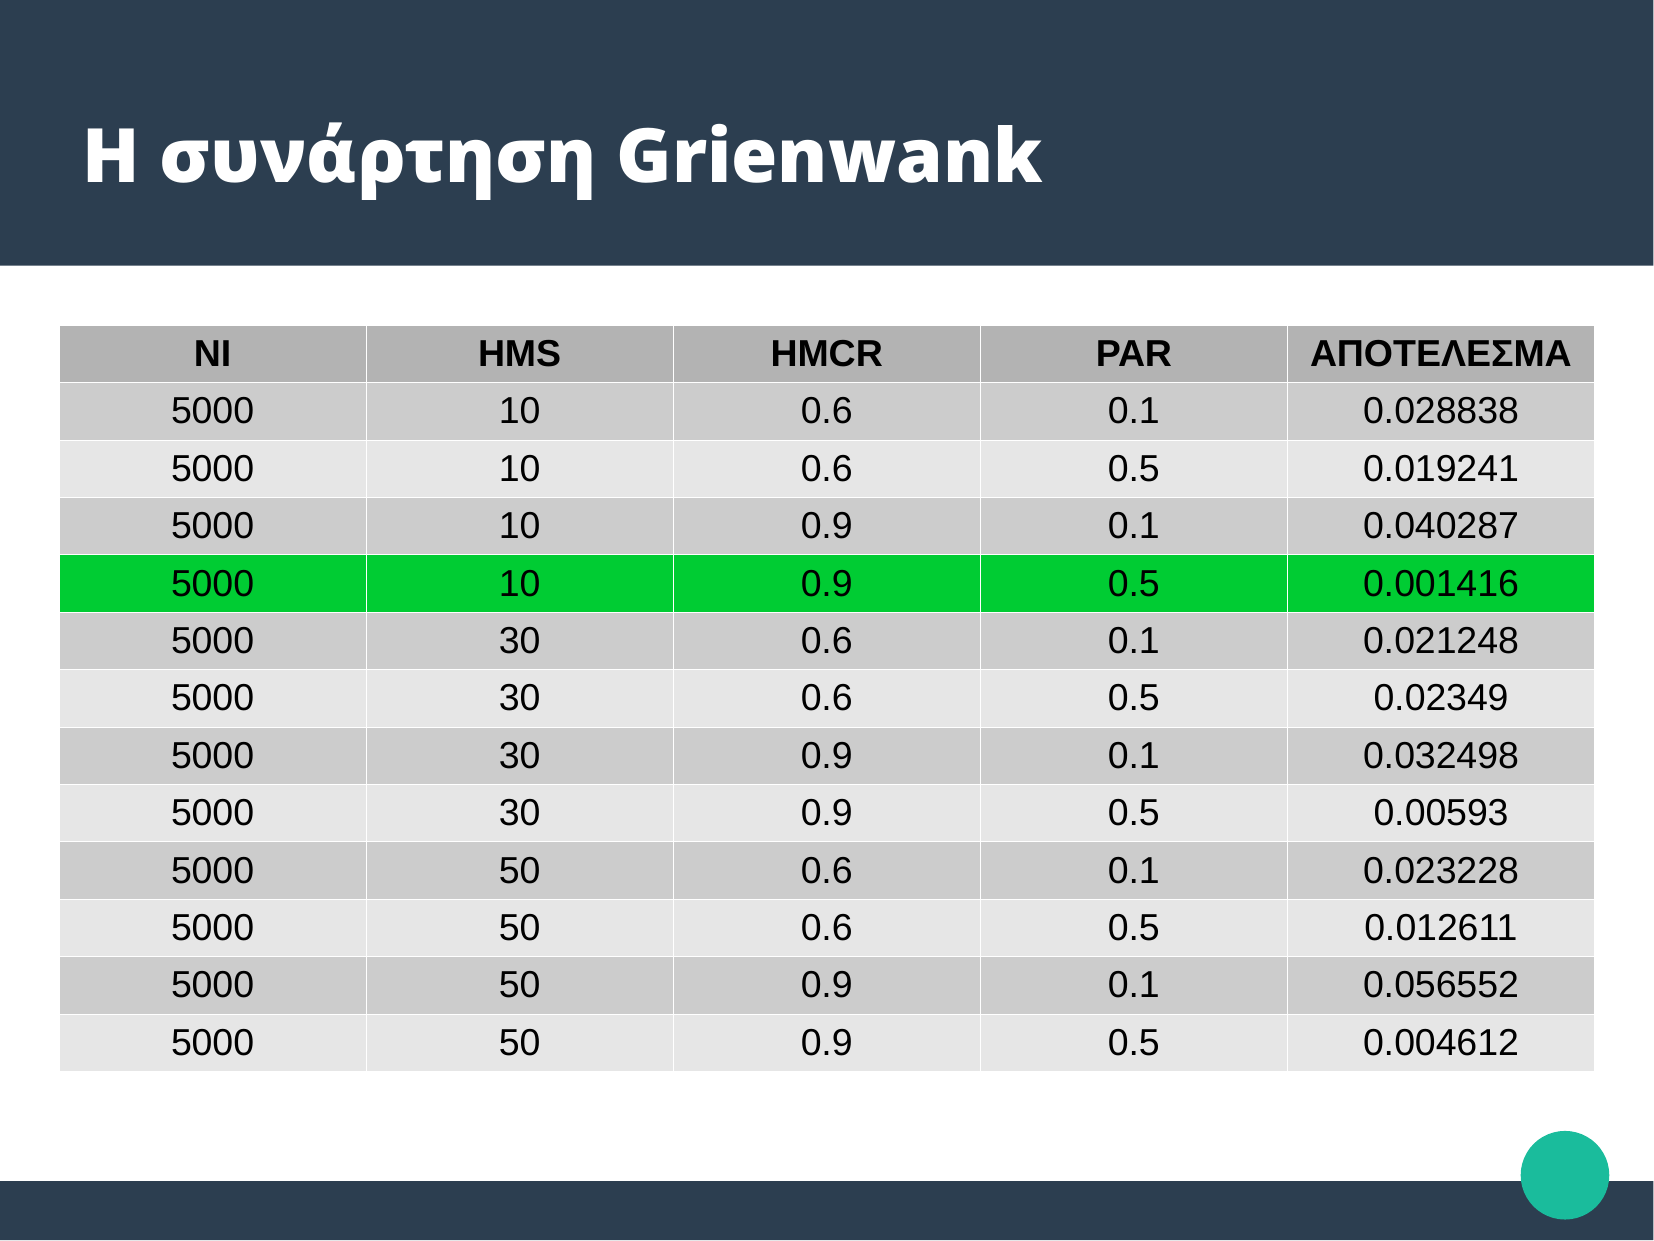

# Η συνάρτηση Grienwank
| NI | HMS | HMCR | PAR | ΑΠΟΤΕΛΕΣΜΑ |
| --- | --- | --- | --- | --- |
| 5000 | 10 | 0.6 | 0.1 | 0.028838 |
| 5000 | 10 | 0.6 | 0.5 | 0.019241 |
| 5000 | 10 | 0.9 | 0.1 | 0.040287 |
| 5000 | 10 | 0.9 | 0.5 | 0.001416 |
| 5000 | 30 | 0.6 | 0.1 | 0.021248 |
| 5000 | 30 | 0.6 | 0.5 | 0.02349 |
| 5000 | 30 | 0.9 | 0.1 | 0.032498 |
| 5000 | 30 | 0.9 | 0.5 | 0.00593 |
| 5000 | 50 | 0.6 | 0.1 | 0.023228 |
| 5000 | 50 | 0.6 | 0.5 | 0.012611 |
| 5000 | 50 | 0.9 | 0.1 | 0.056552 |
| 5000 | 50 | 0.9 | 0.5 | 0.004612 |